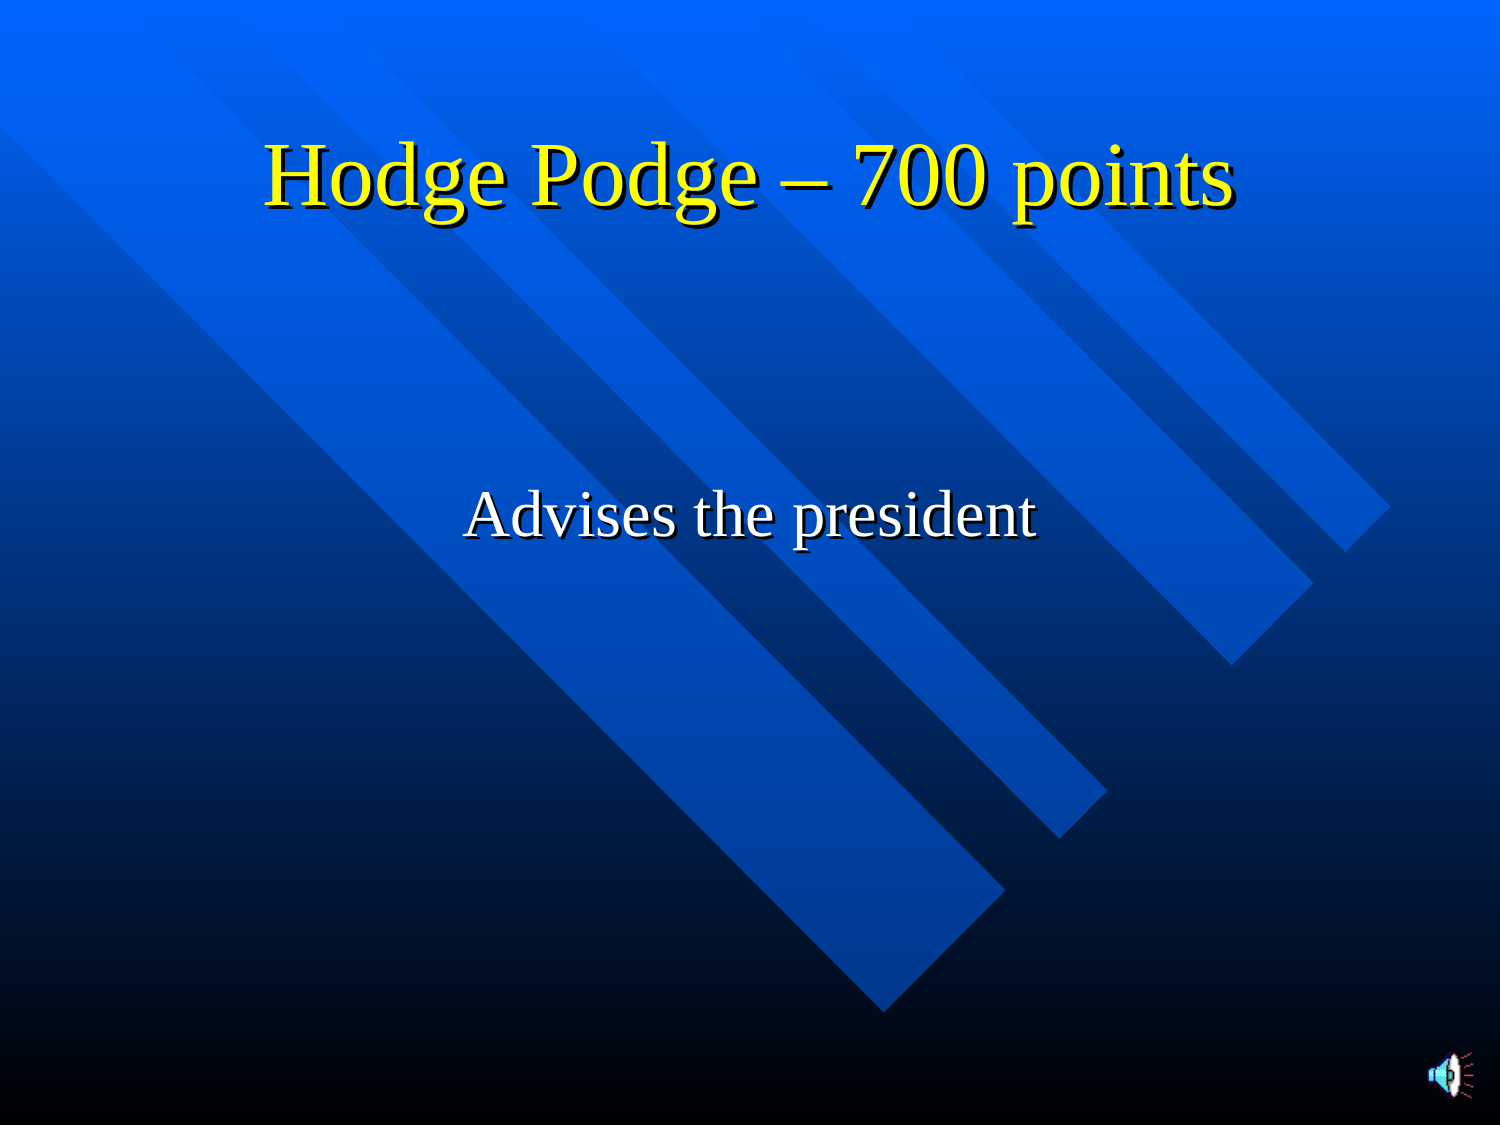

# Hodge Podge – 700 points
Advises the president